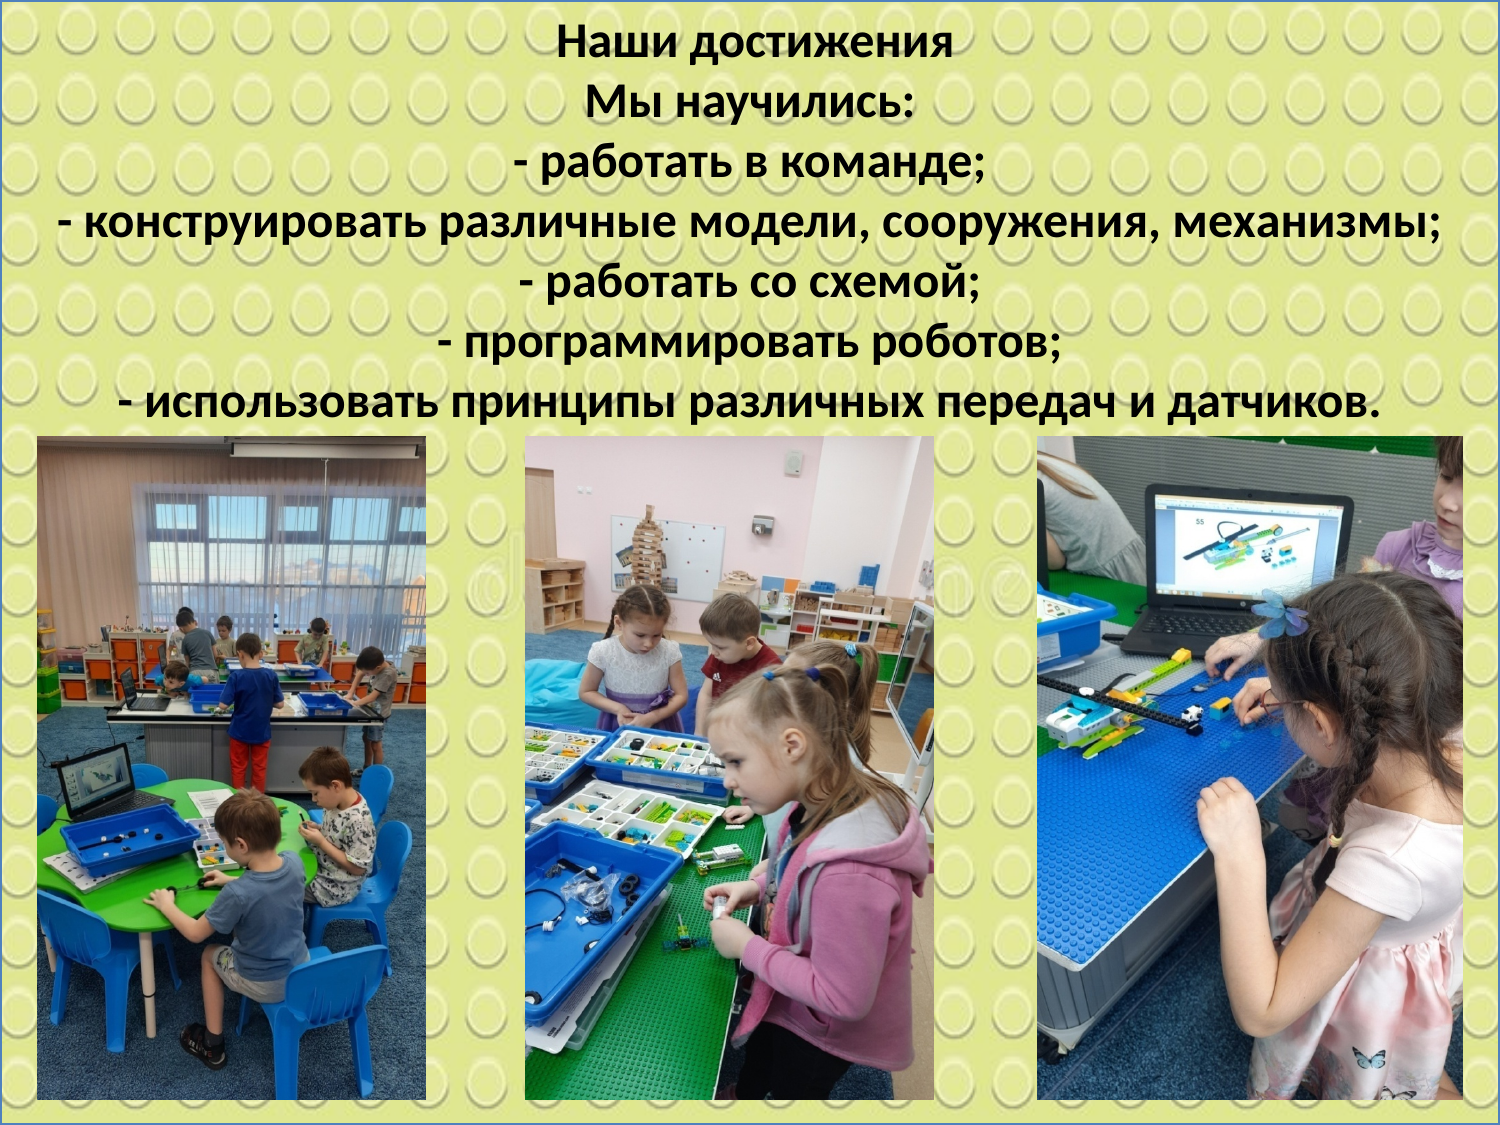

Наши достижения
Мы научились:
- работать в команде;
- конструировать различные модели, сооружения, механизмы;
- работать со схемой;
- программировать роботов;
- использовать принципы различных передач и датчиков.